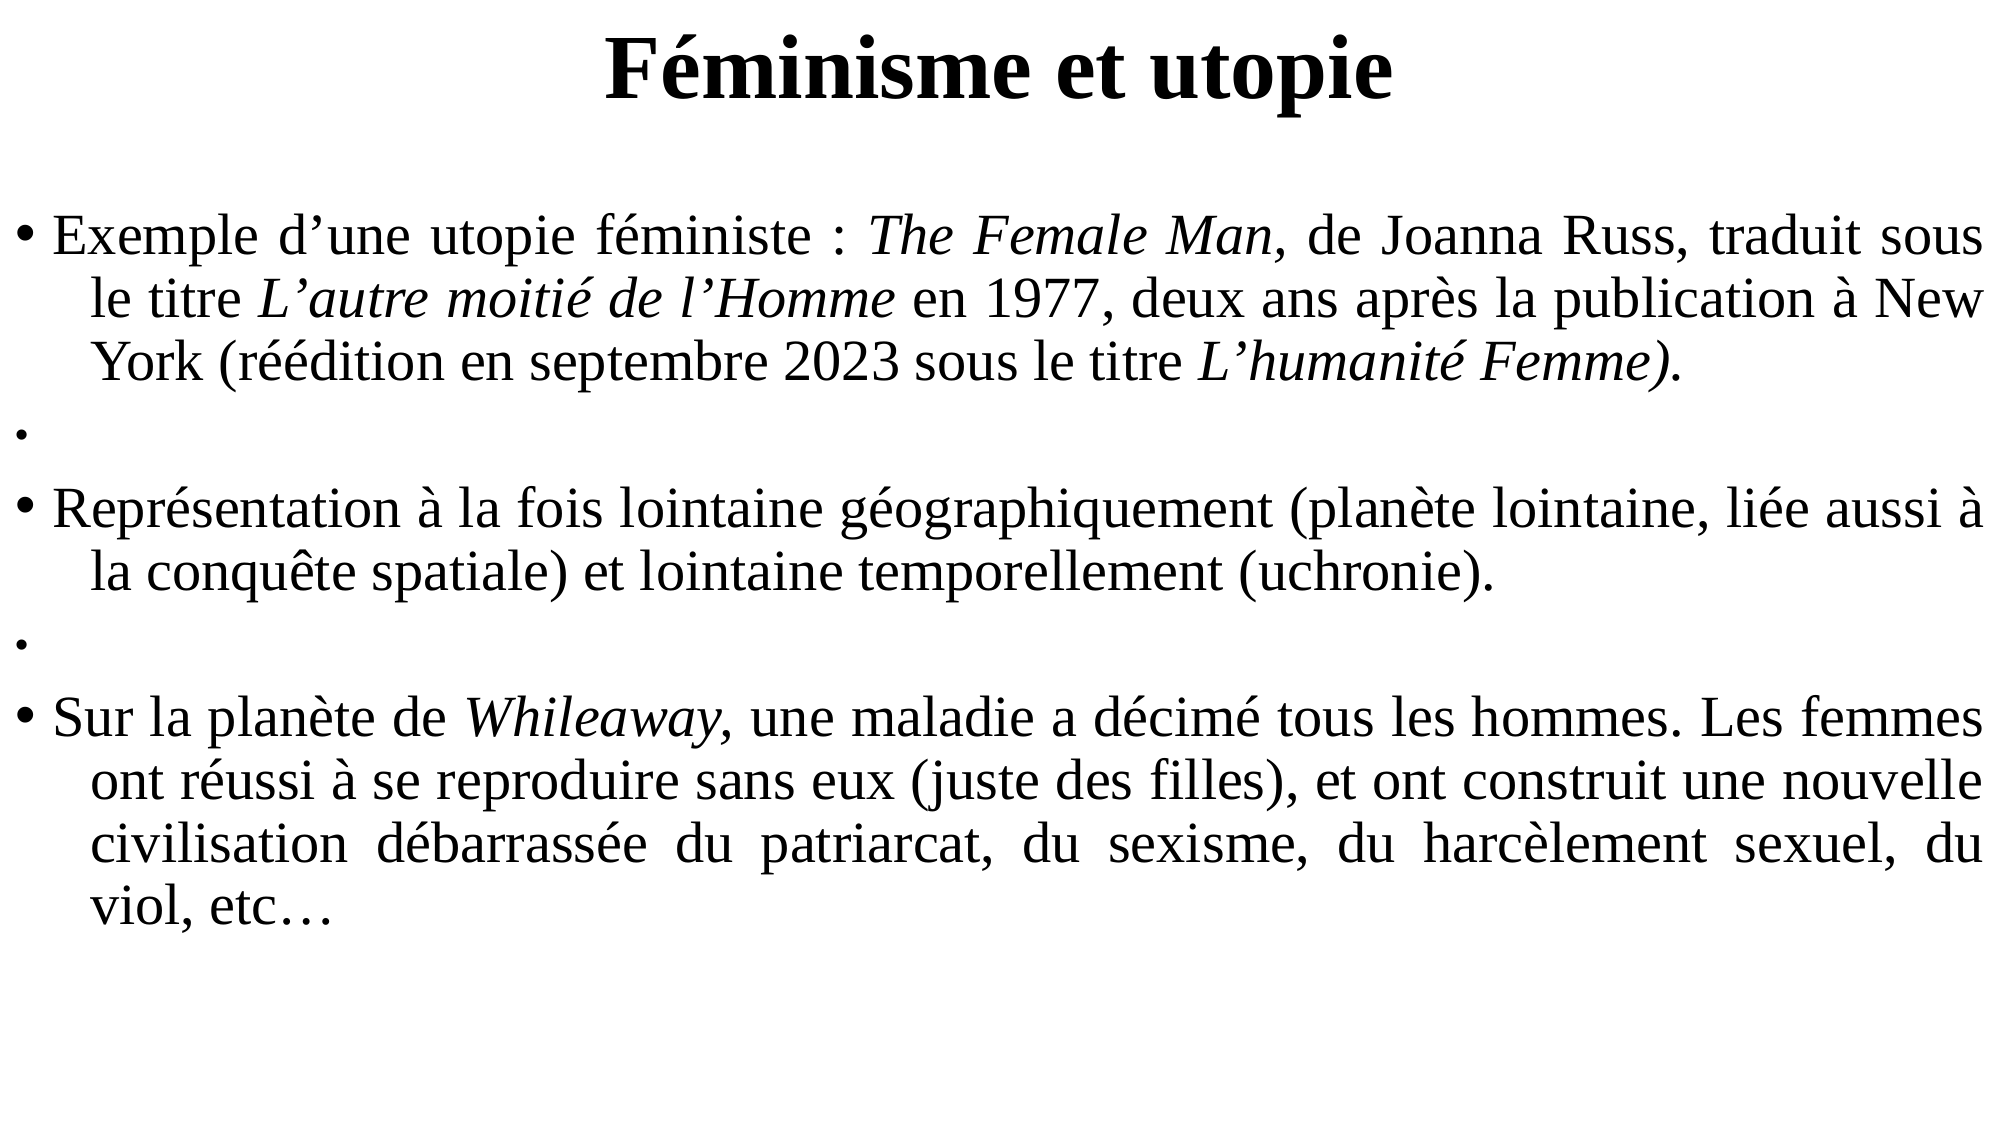

# Féminisme et utopie
Exemple d’une utopie féministe : The Female Man, de Joanna Russ, traduit sous le titre L’autre moitié de l’Homme en 1977, deux ans après la publication à New York (réédition en septembre 2023 sous le titre L’humanité Femme).
Représentation à la fois lointaine géographiquement (planète lointaine, liée aussi à la conquête spatiale) et lointaine temporellement (uchronie).
Sur la planète de Whileaway, une maladie a décimé tous les hommes. Les femmes ont réussi à se reproduire sans eux (juste des filles), et ont construit une nouvelle civilisation débarrassée du patriarcat, du sexisme, du harcèlement sexuel, du viol, etc…